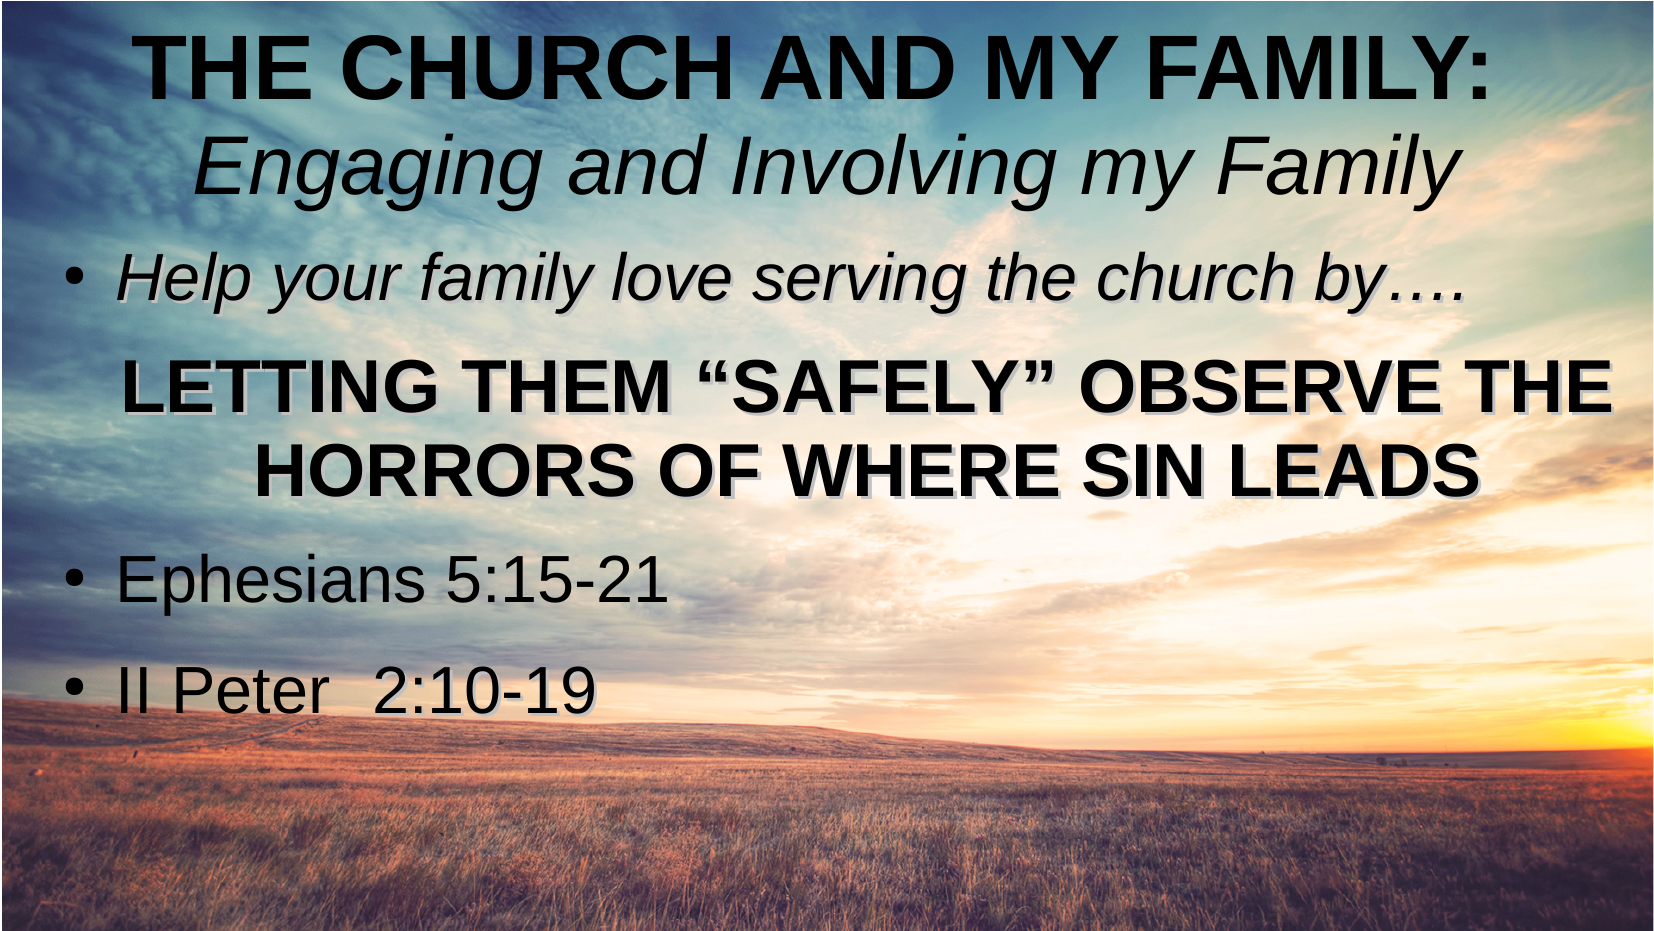

# THE CHURCH AND MY FAMILY: Engaging and Involving my Family
Help your family love serving the church by….
LETTING THEM “SAFELY” OBSERVE THE HORRORS OF WHERE SIN LEADS
Ephesians 5:15-21
II Peter 2:10-19